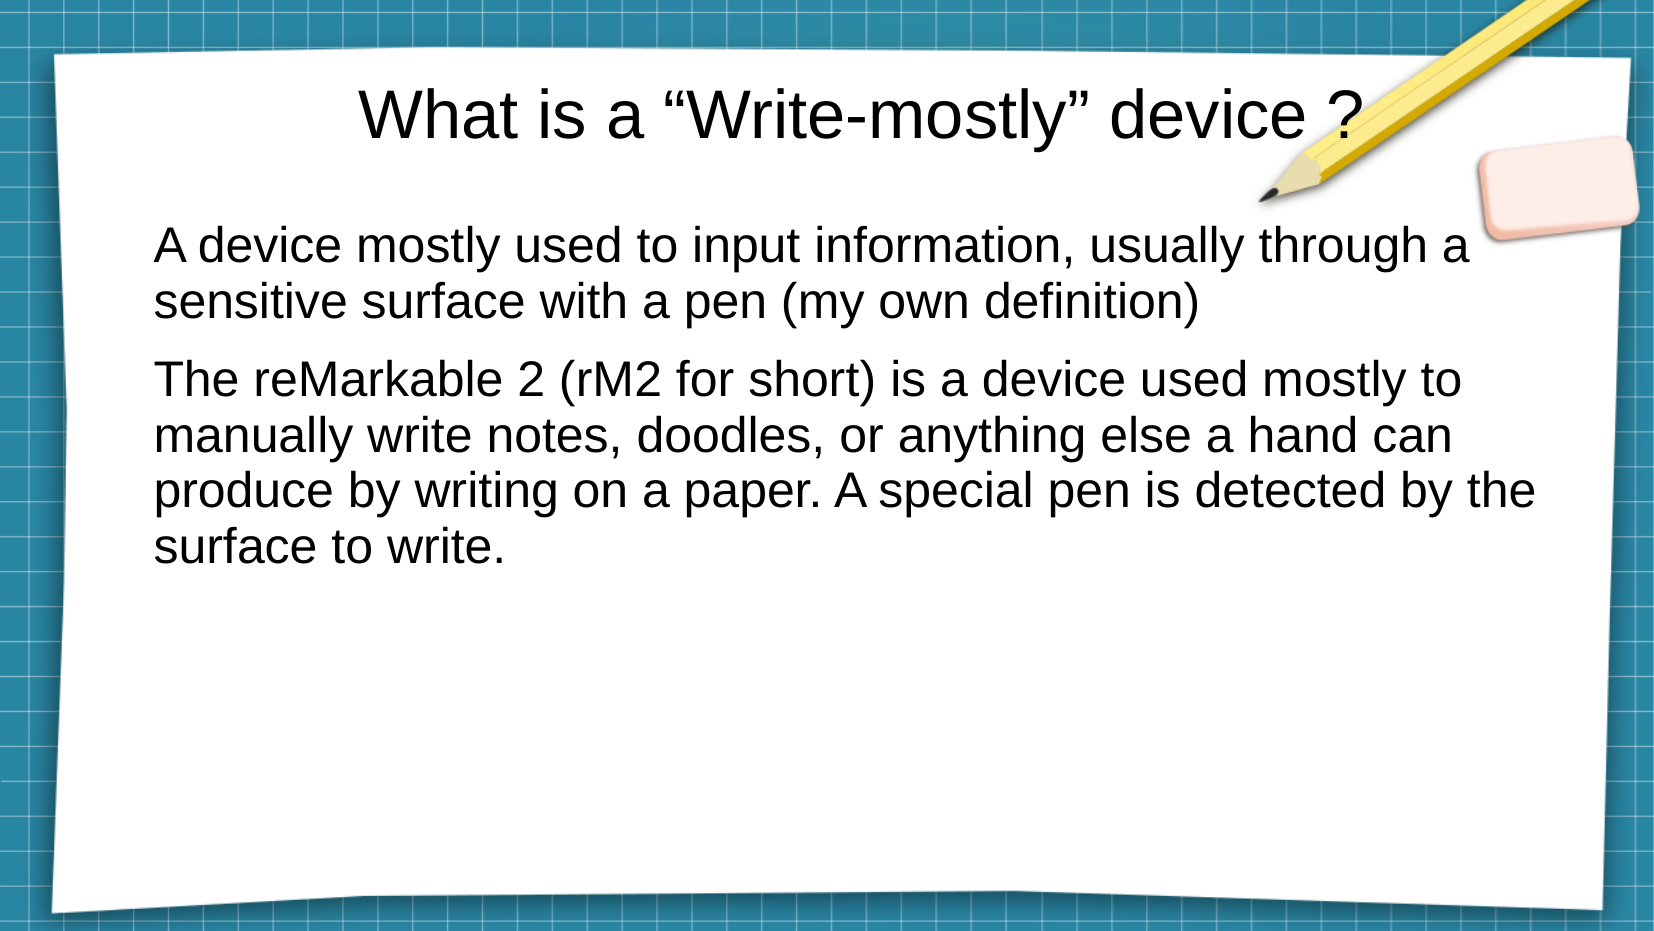

# What is a “Write-mostly” device ?
A device mostly used to input information, usually through a sensitive surface with a pen (my own definition)
The reMarkable 2 (rM2 for short) is a device used mostly to manually write notes, doodles, or anything else a hand can produce by writing on a paper. A special pen is detected by the surface to write.